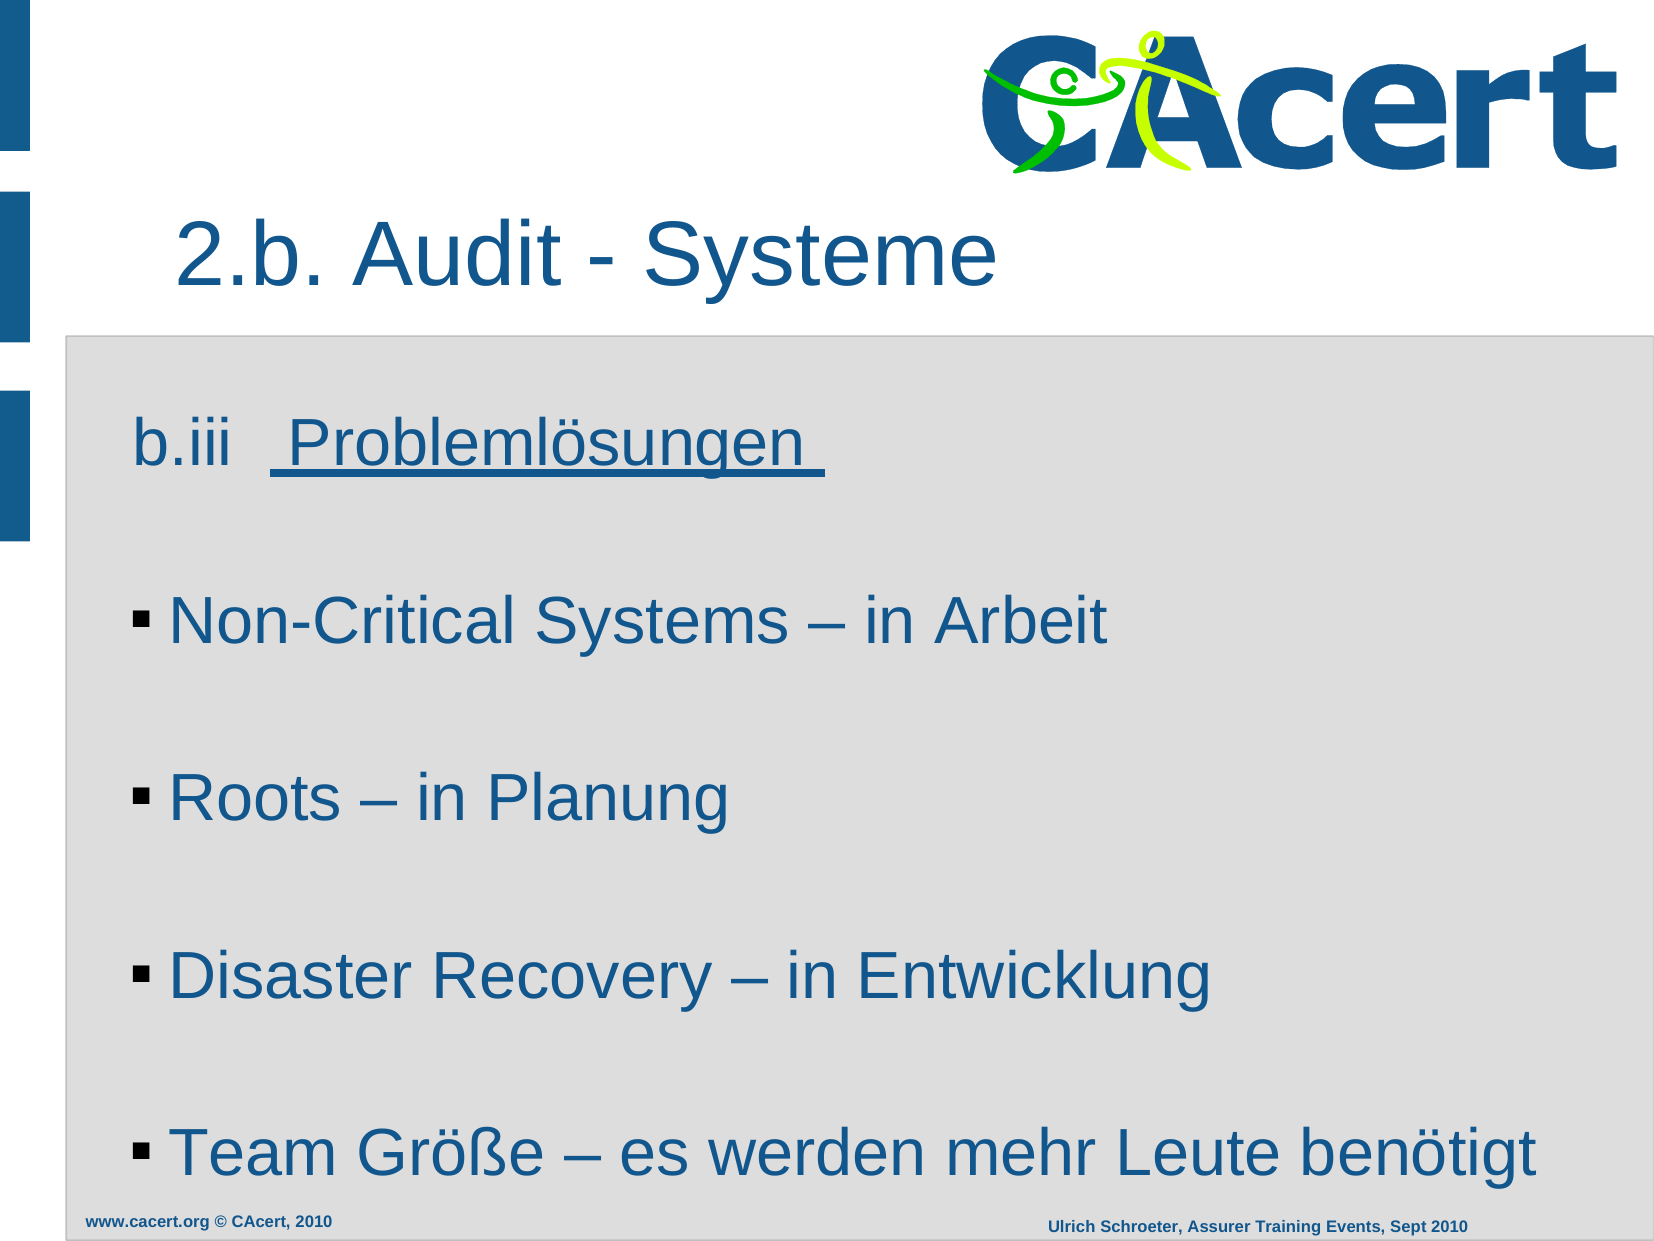

2.b. Audit - Systeme
b.iii Problemlösungen
 Non-Critical Systems – in Arbeit
 Roots – in Planung
 Disaster Recovery – in Entwicklung
 Team Größe – es werden mehr Leute benötigt